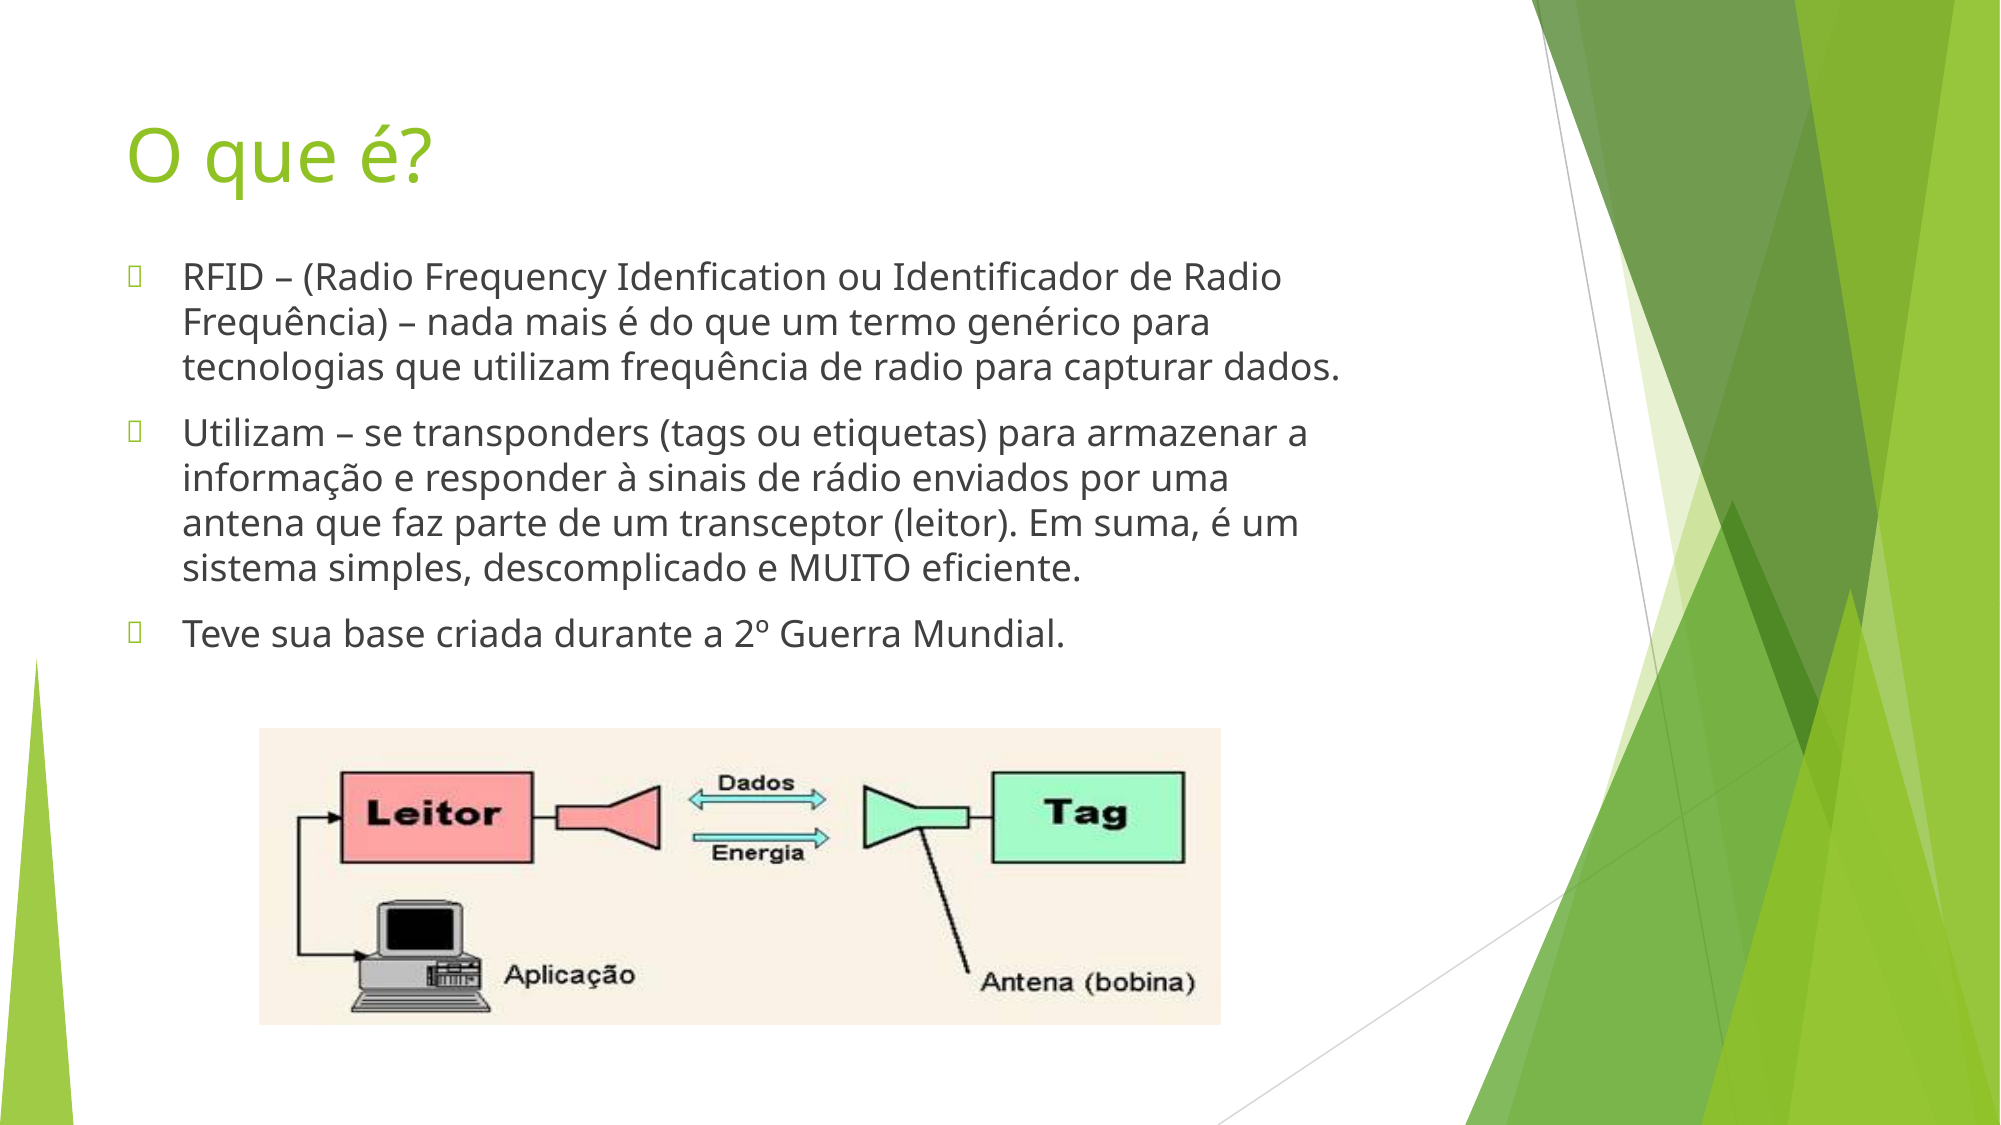

# O que é?
RFID – (Radio Frequency Idenfication ou Identificador de Radio Frequência) – nada mais é do que um termo genérico para tecnologias que utilizam frequência de radio para capturar dados.
Utilizam – se transponders (tags ou etiquetas) para armazenar a informação e responder à sinais de rádio enviados por uma antena que faz parte de um transceptor (leitor). Em suma, é um sistema simples, descomplicado e MUITO eficiente.
Teve sua base criada durante a 2º Guerra Mundial.